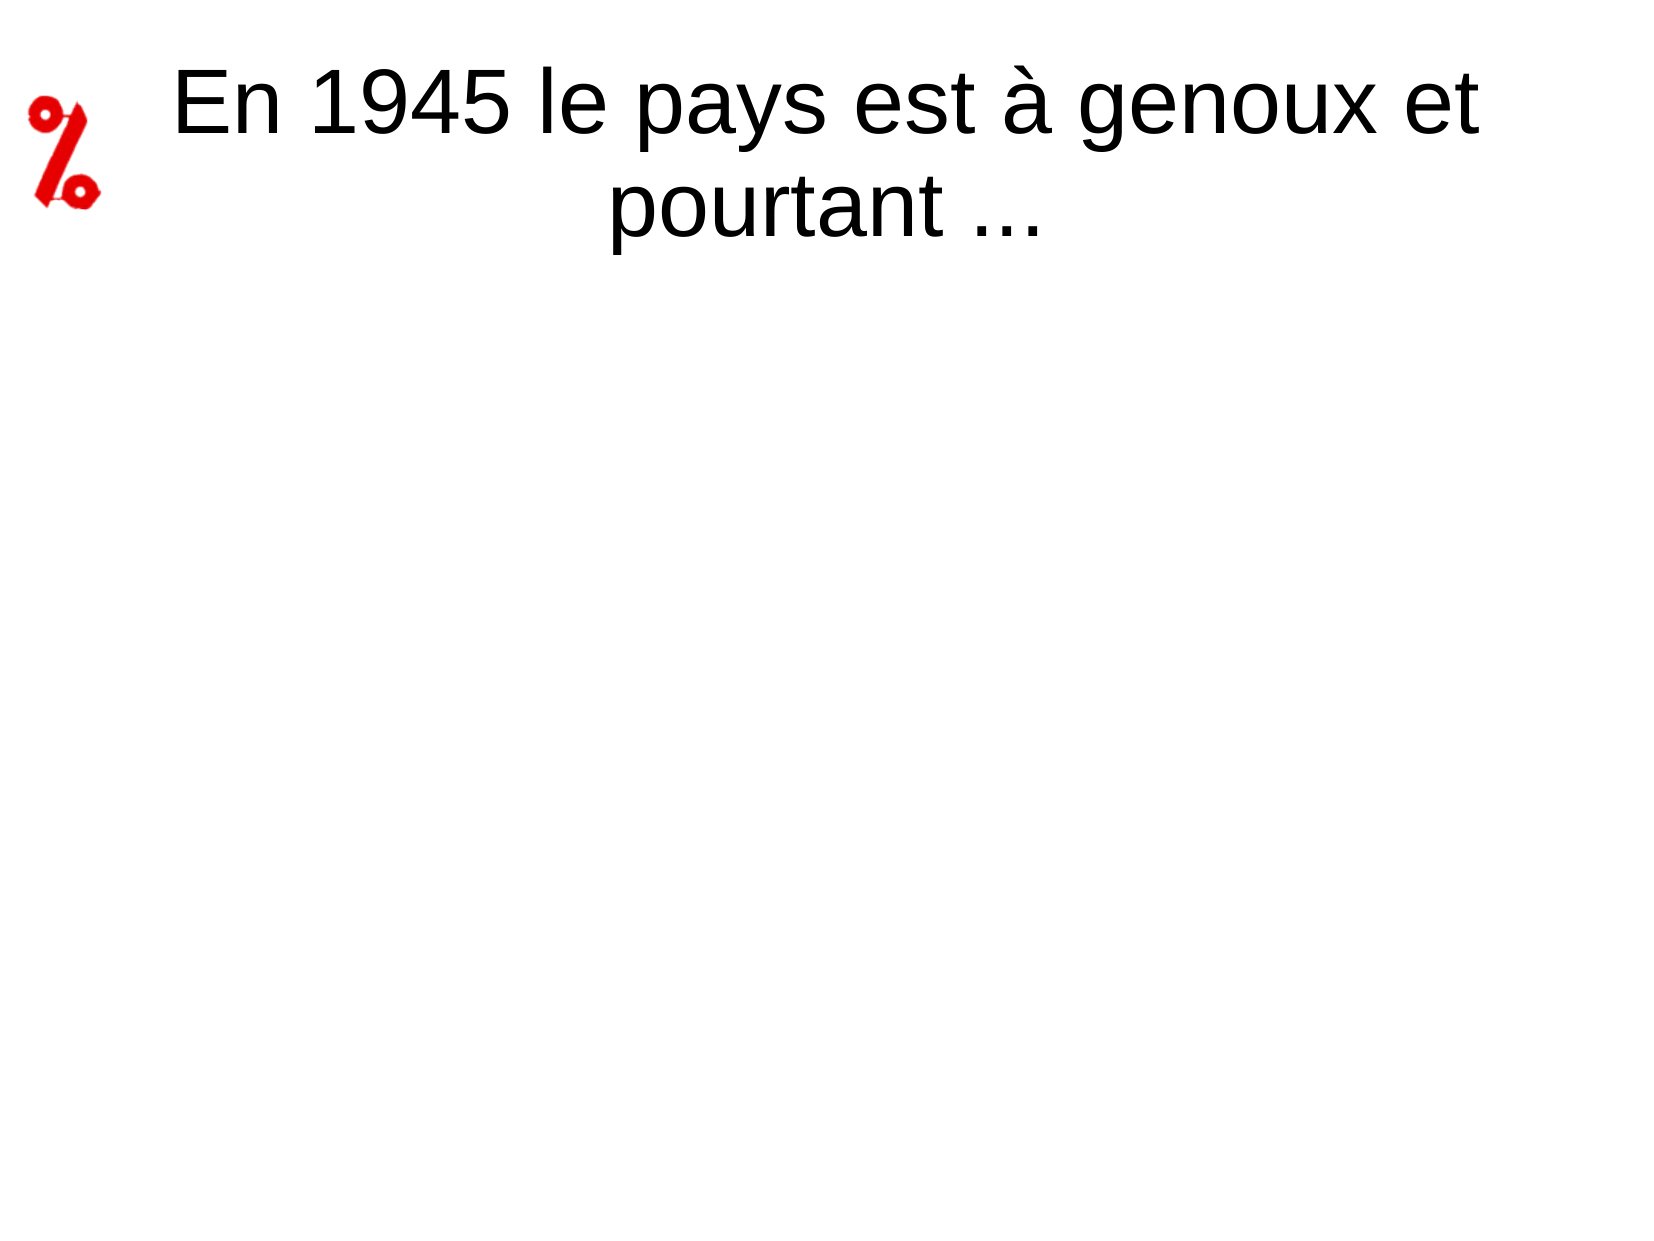

# En 1945 le pays est à genoux et pourtant ...